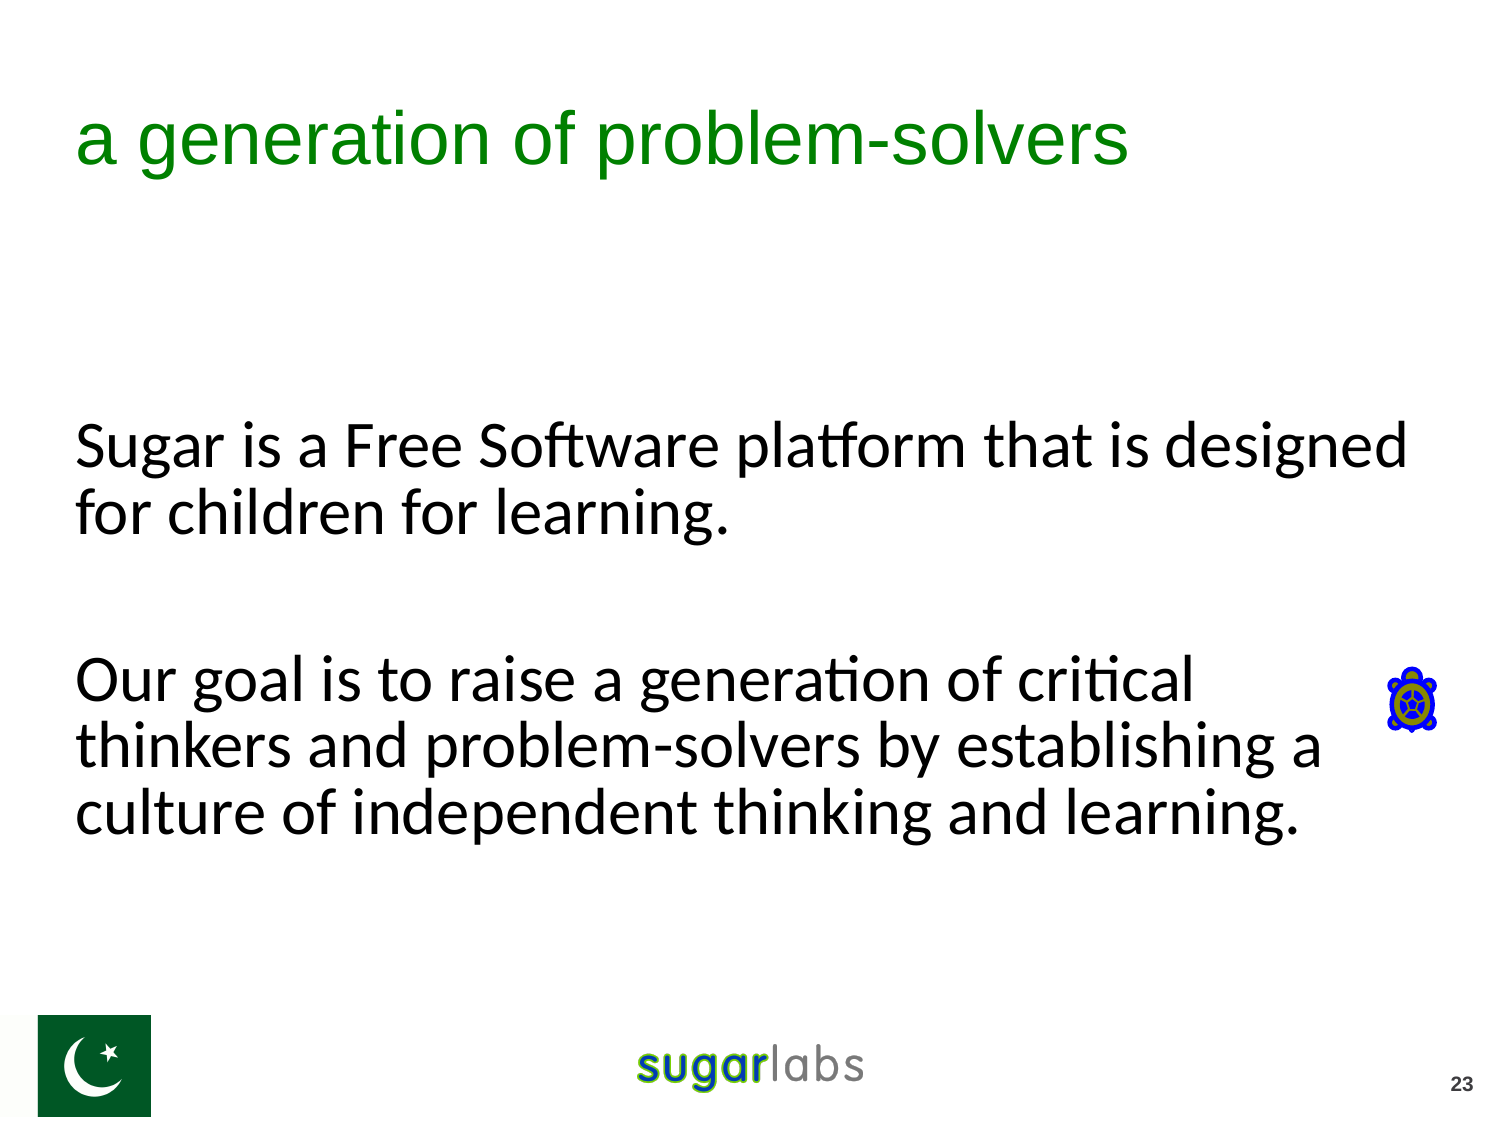

a generation of problem-solvers
# Sugar is a Free Software platform that is designed for children for learning.
Our goal is to raise a generation of critical thinkers and problem-solvers by establishing a culture of independent thinking and learning.
23